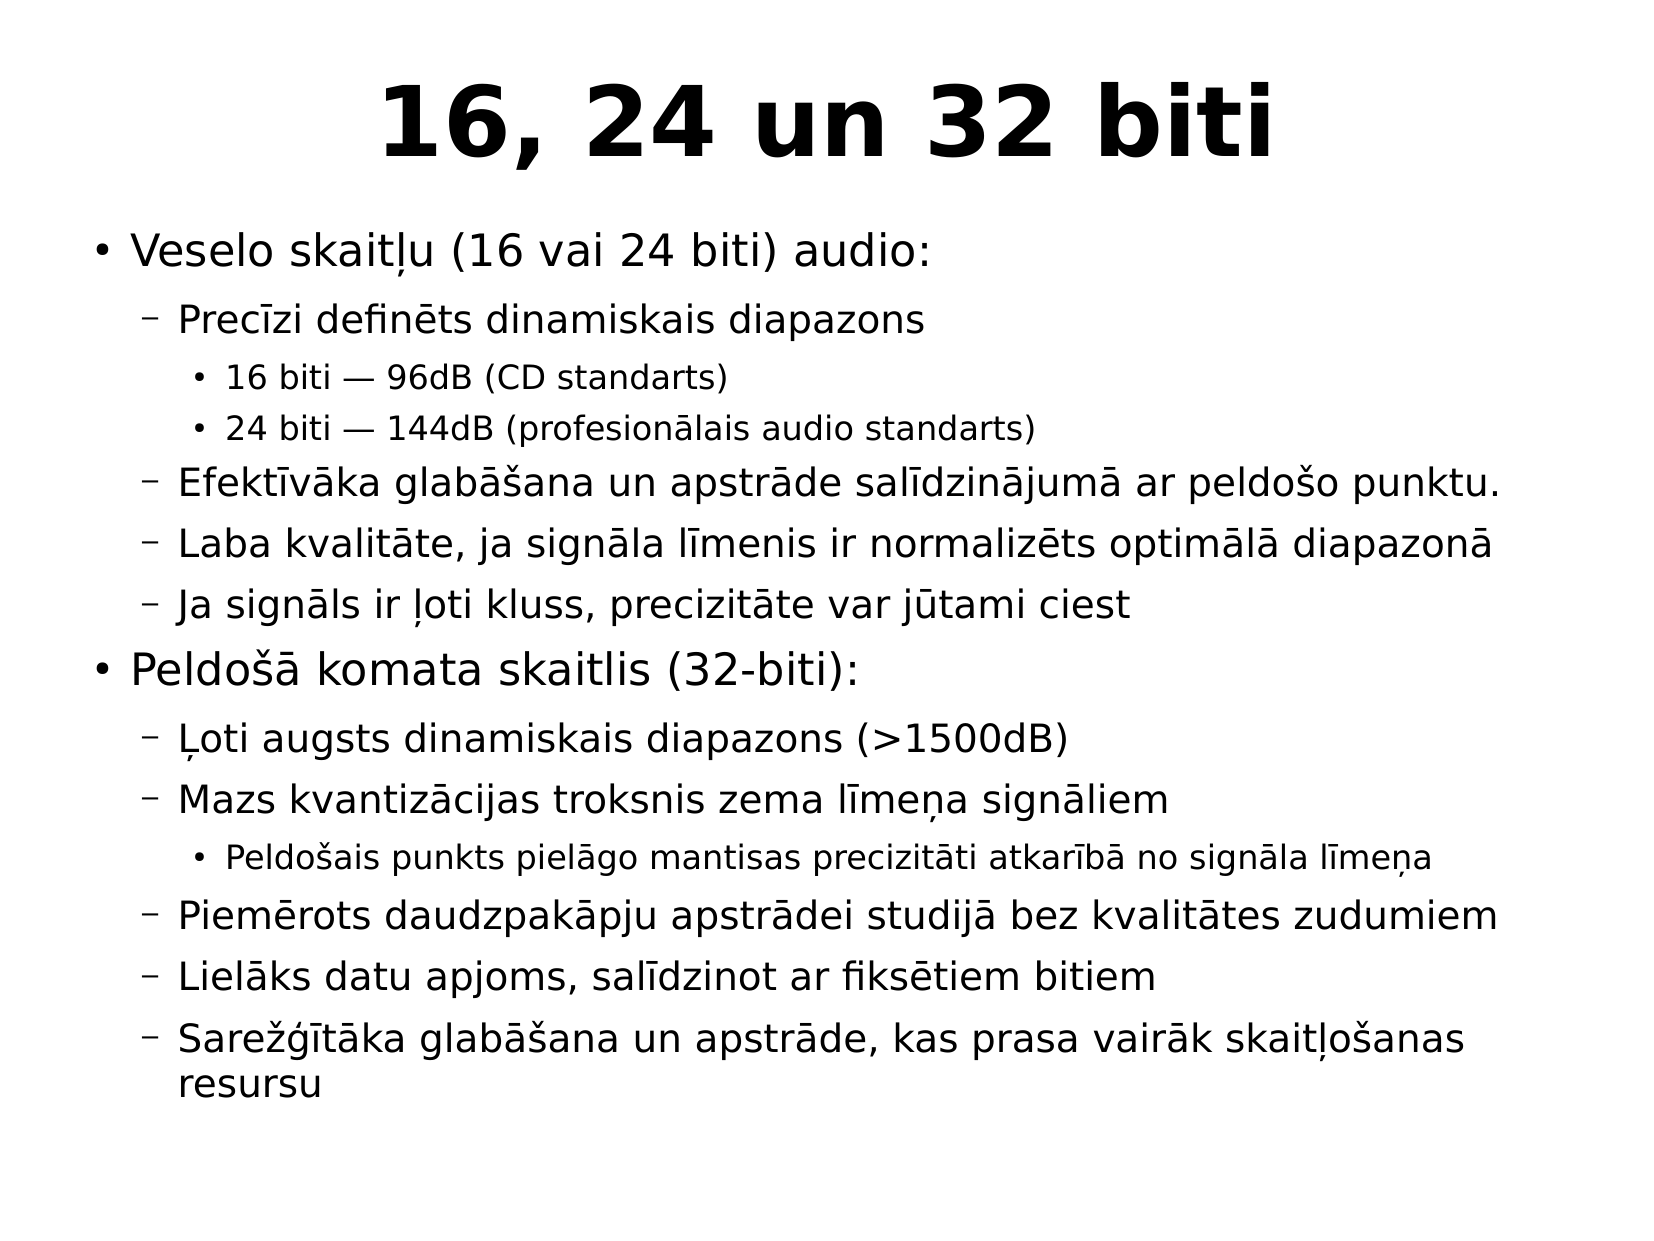

# 16, 24 un 32 biti
Veselo skaitļu (16 vai 24 biti) audio:
Precīzi definēts dinamiskais diapazons
16 biti — 96dB (CD standarts)
24 biti — 144dB (profesionālais audio standarts)
Efektīvāka glabāšana un apstrāde salīdzinājumā ar peldošo punktu.
Laba kvalitāte, ja signāla līmenis ir normalizēts optimālā diapazonā
Ja signāls ir ļoti kluss, precizitāte var jūtami ciest
Peldošā komata skaitlis (32-biti):
Ļoti augsts dinamiskais diapazons (>1500dB)
Mazs kvantizācijas troksnis zema līmeņa signāliem
Peldošais punkts pielāgo mantisas precizitāti atkarībā no signāla līmeņa
Piemērots daudzpakāpju apstrādei studijā bez kvalitātes zudumiem
Lielāks datu apjoms, salīdzinot ar fiksētiem bitiem
Sarežģītāka glabāšana un apstrāde, kas prasa vairāk skaitļošanas resursu